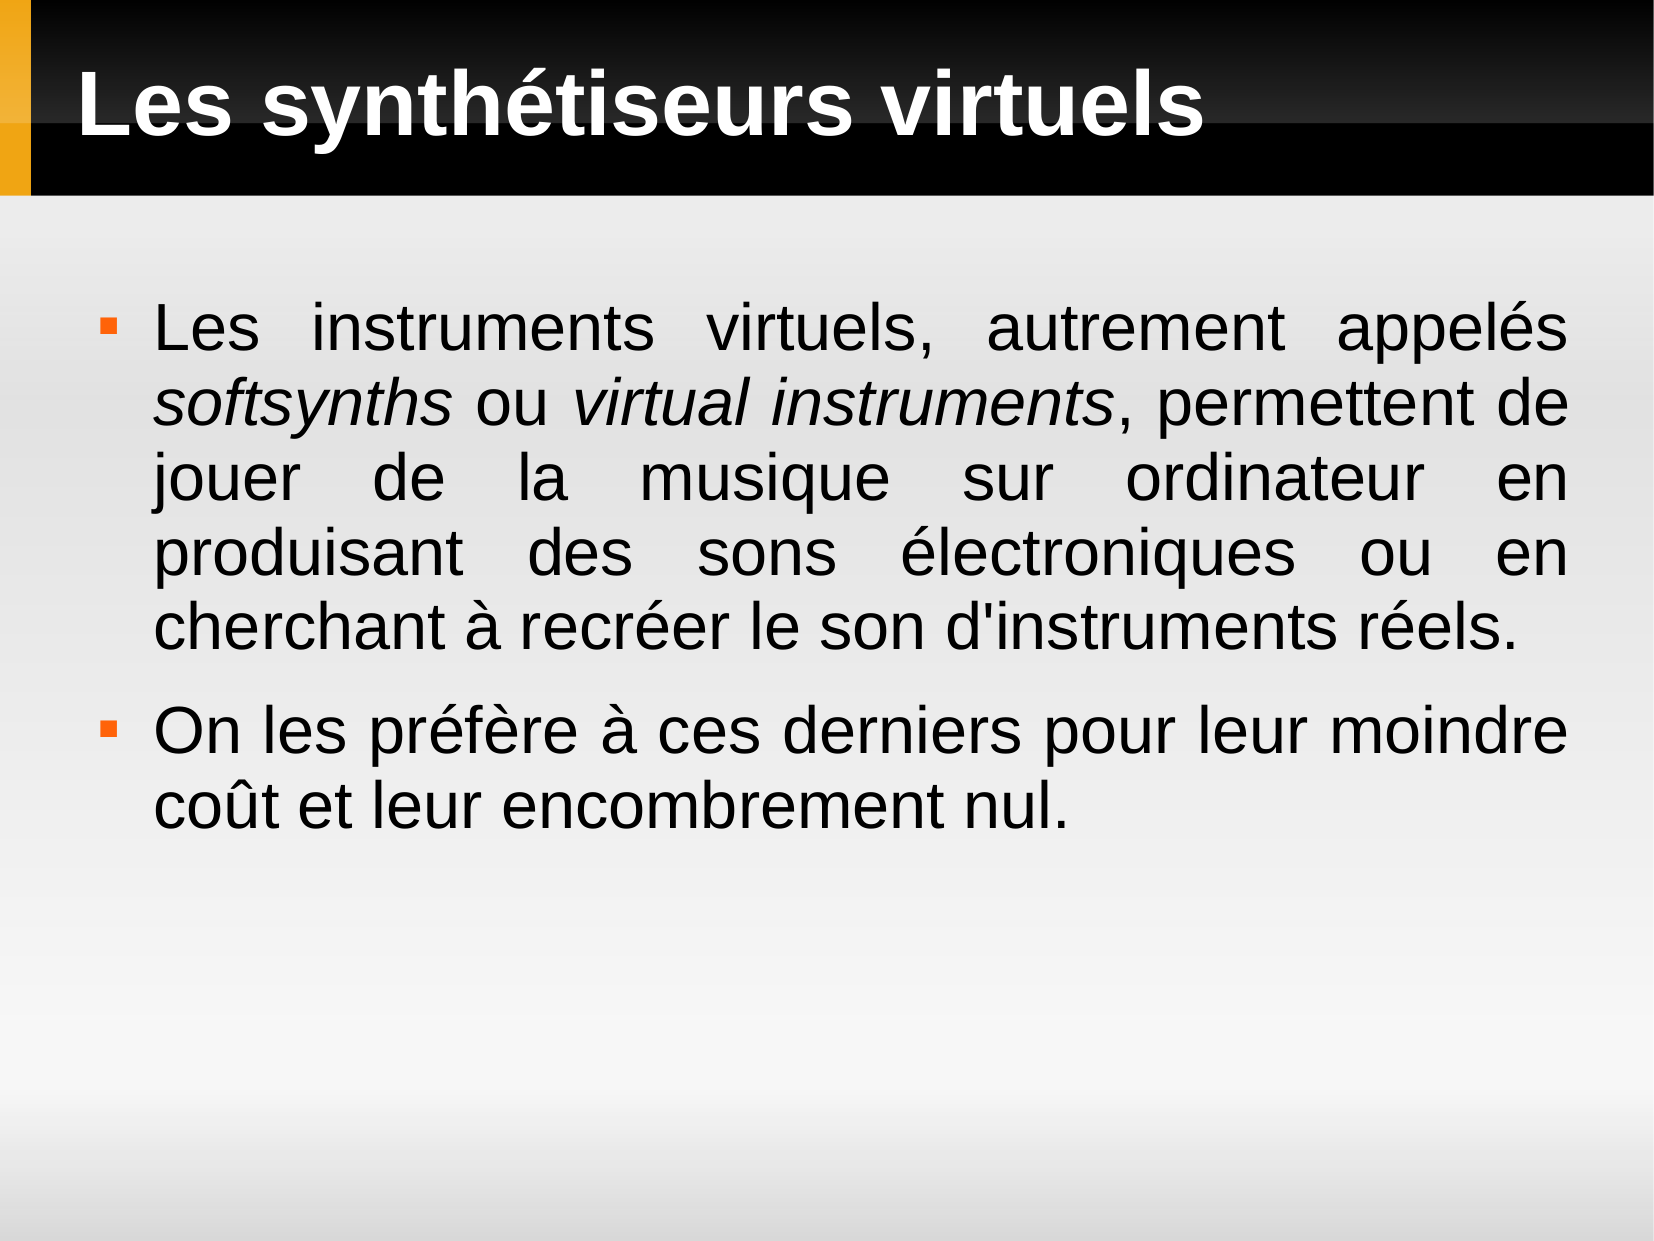

# Les synthétiseurs virtuels
Les instruments virtuels, autrement appelés softsynths ou virtual instruments, permettent de jouer de la musique sur ordinateur en produisant des sons électroniques ou en cherchant à recréer le son d'instruments réels.
On les préfère à ces derniers pour leur moindre coût et leur encombrement nul.